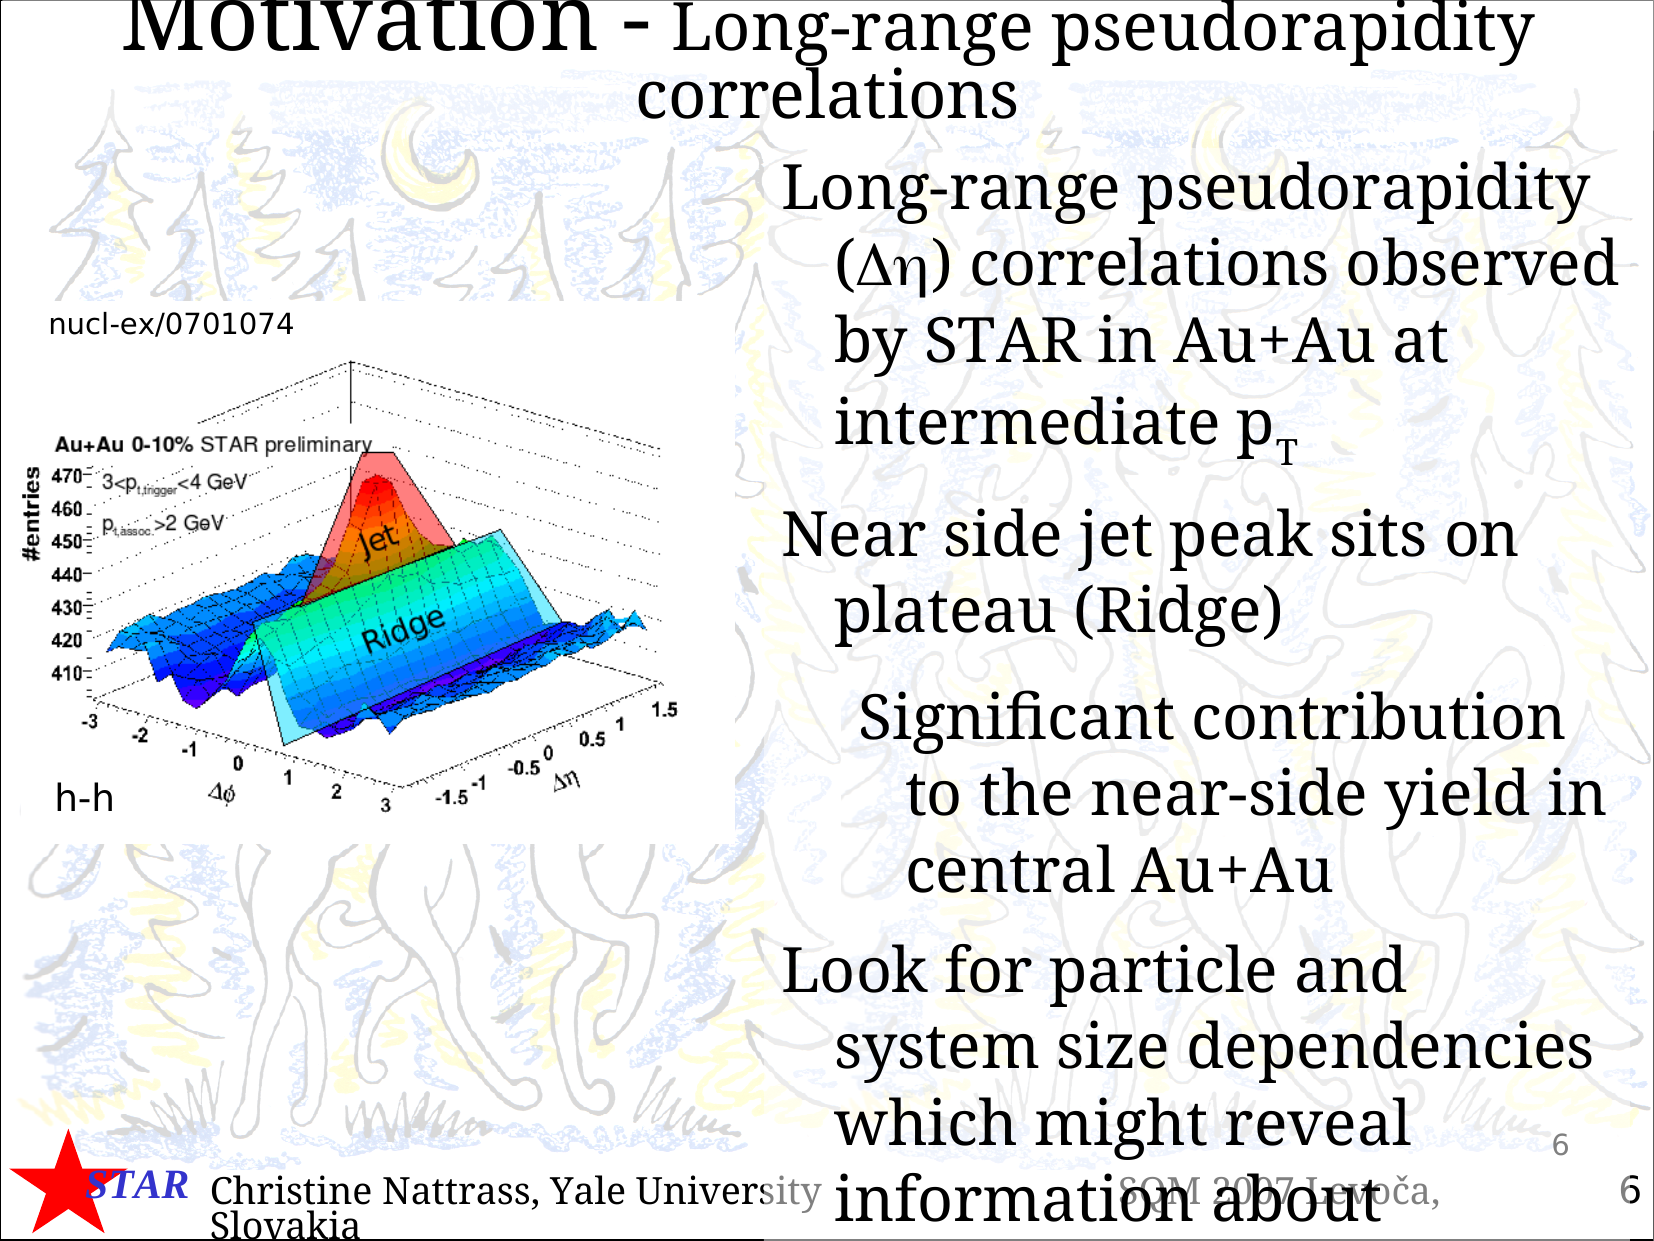

# Motivation - Long-range pseudorapidity correlations
Long-range pseudorapidity
() correlations observed by STAR in Au+Au at intermediate pT
Near side jet peak sits on plateau (Ridge)
Significant contribution to the near-side yield in central Au+Au
Look for particle and system size dependencies which might reveal information about production mechanism
nucl-ex/0701074
h-h
6